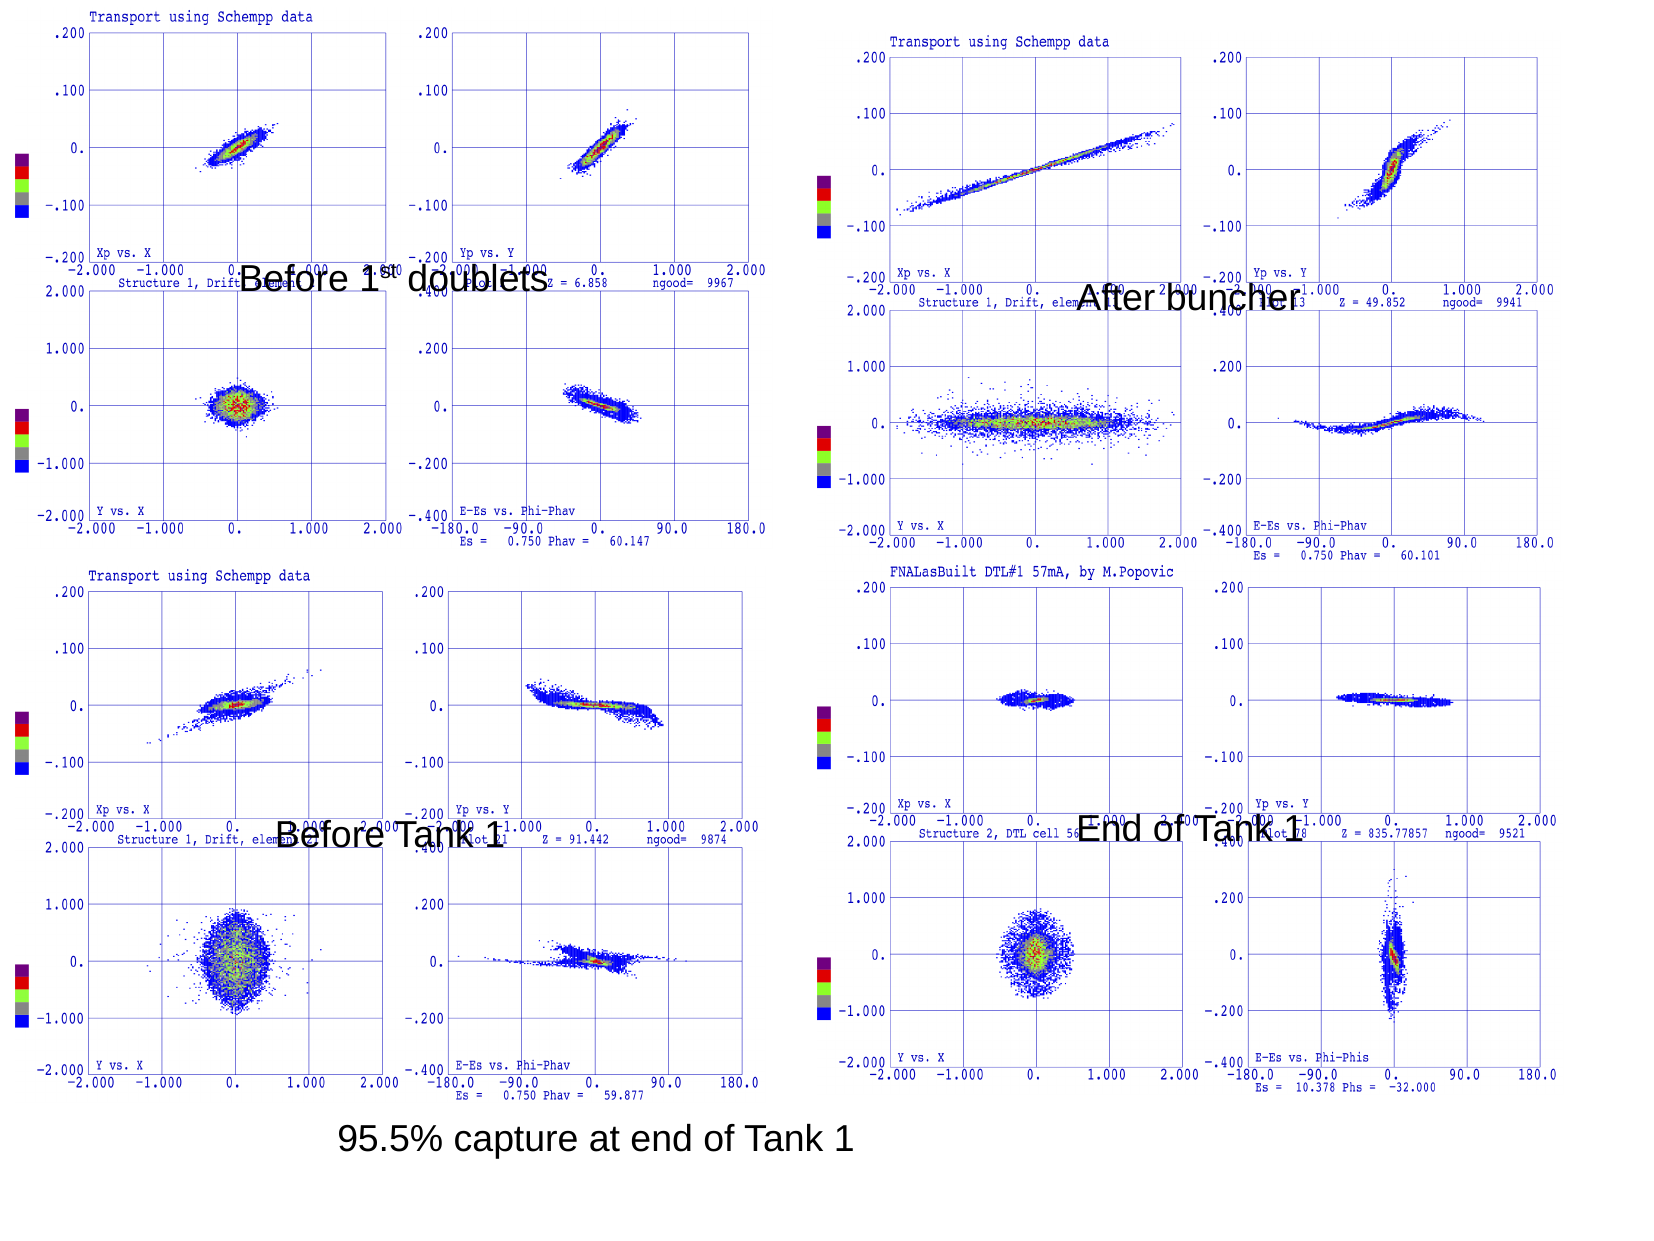

Before 1st doublets
After buncher
#
End of Tank 1
Before Tank 1
95.5% capture at end of Tank 1